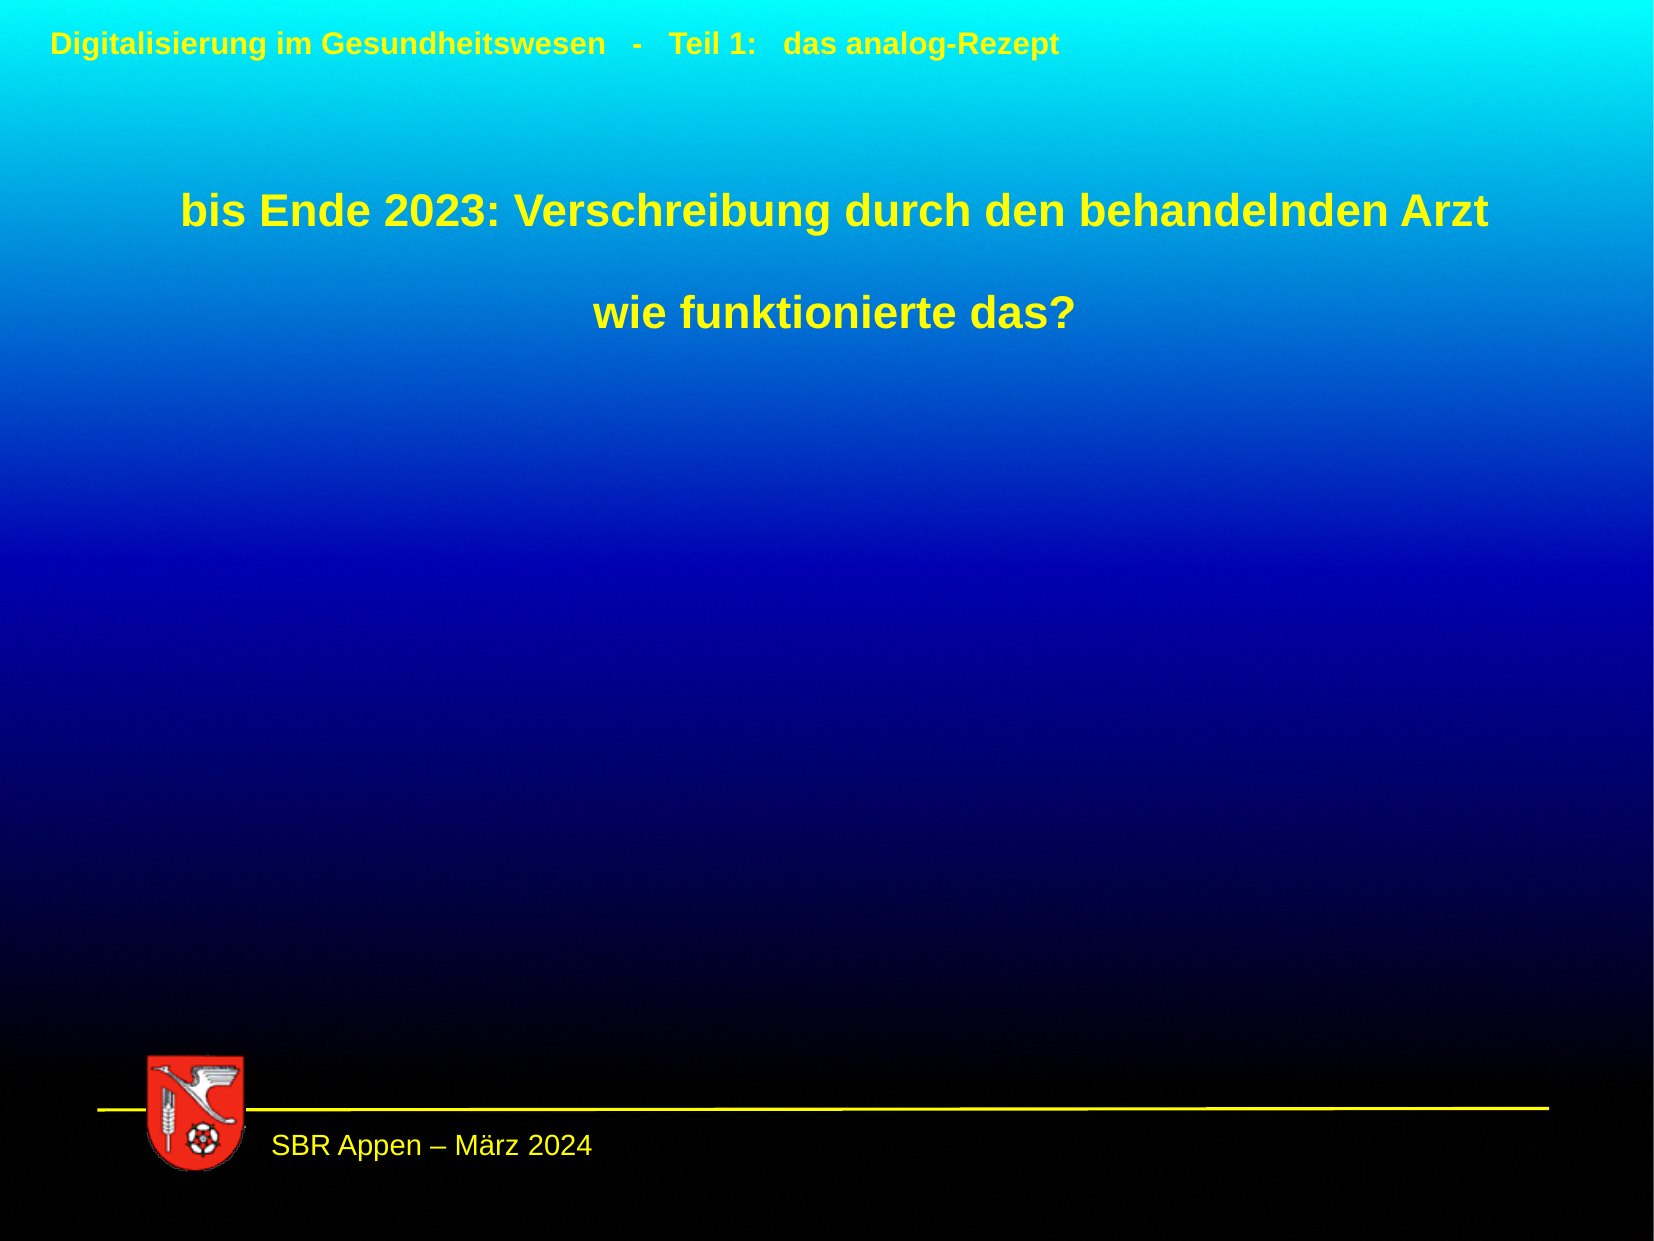

Digitalisierung im Gesundheitswesen - Teil 1: das analog-Rezept
bis Ende 2023: Verschreibung durch den behandelnden Arzt
wie funktionierte das?
SBR Appen – März 2024